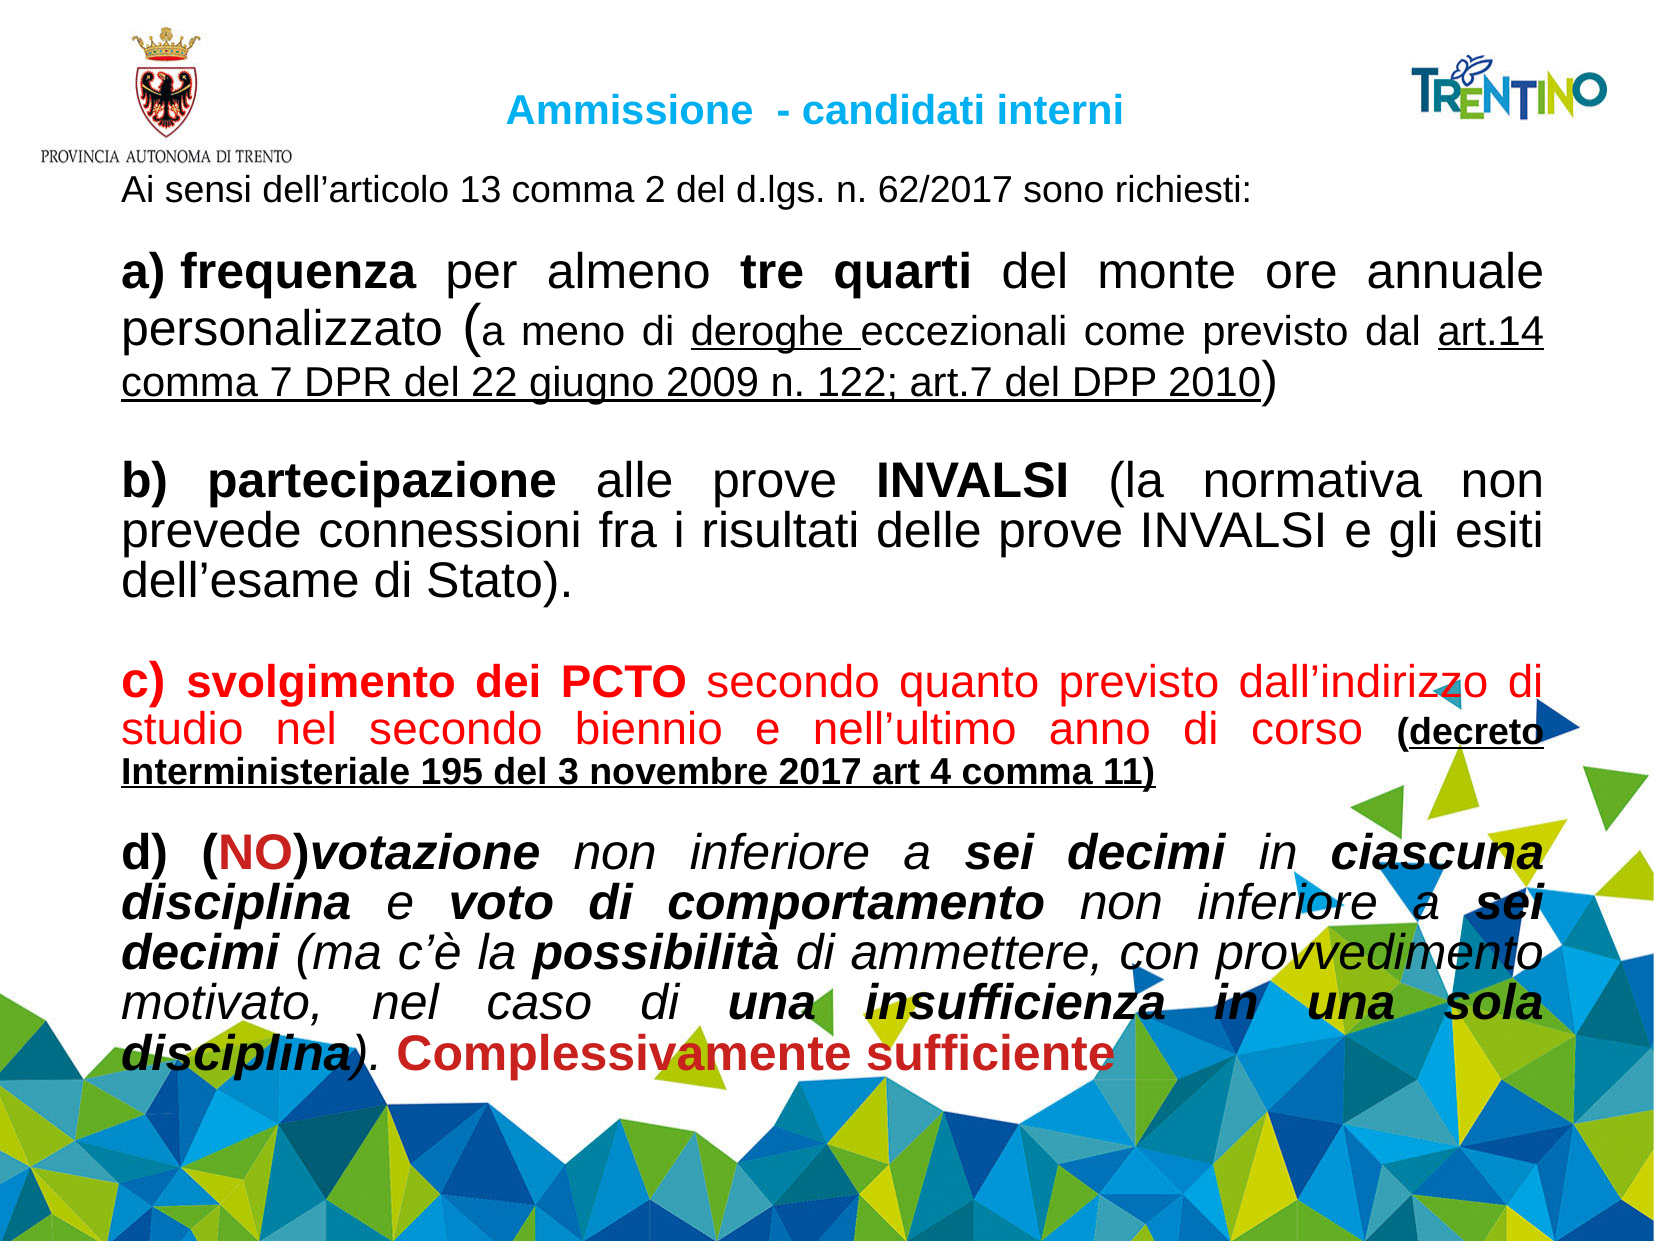

# Ammissione - candidati interni
Ai sensi dell’articolo 13 comma 2 del d.lgs. n. 62/2017 sono richiesti:
a) frequenza per almeno tre quarti del monte ore annuale personalizzato (a meno di deroghe eccezionali come previsto dal art.14 comma 7 DPR del 22 giugno 2009 n. 122; art.7 del DPP 2010)
b) partecipazione alle prove INVALSI (la normativa non prevede connessioni fra i risultati delle prove INVALSI e gli esiti dell’esame di Stato).
c) svolgimento dei PCTO secondo quanto previsto dall’indirizzo di studio nel secondo biennio e nell’ultimo anno di corso (decreto Interministeriale 195 del 3 novembre 2017 art 4 comma 11)
d) (NO)votazione non inferiore a sei decimi in ciascuna disciplina e voto di comportamento non inferiore a sei decimi (ma c’è la possibilità di ammettere, con provvedimento motivato, nel caso di una insufficienza in una sola disciplina). Complessivamente sufficiente